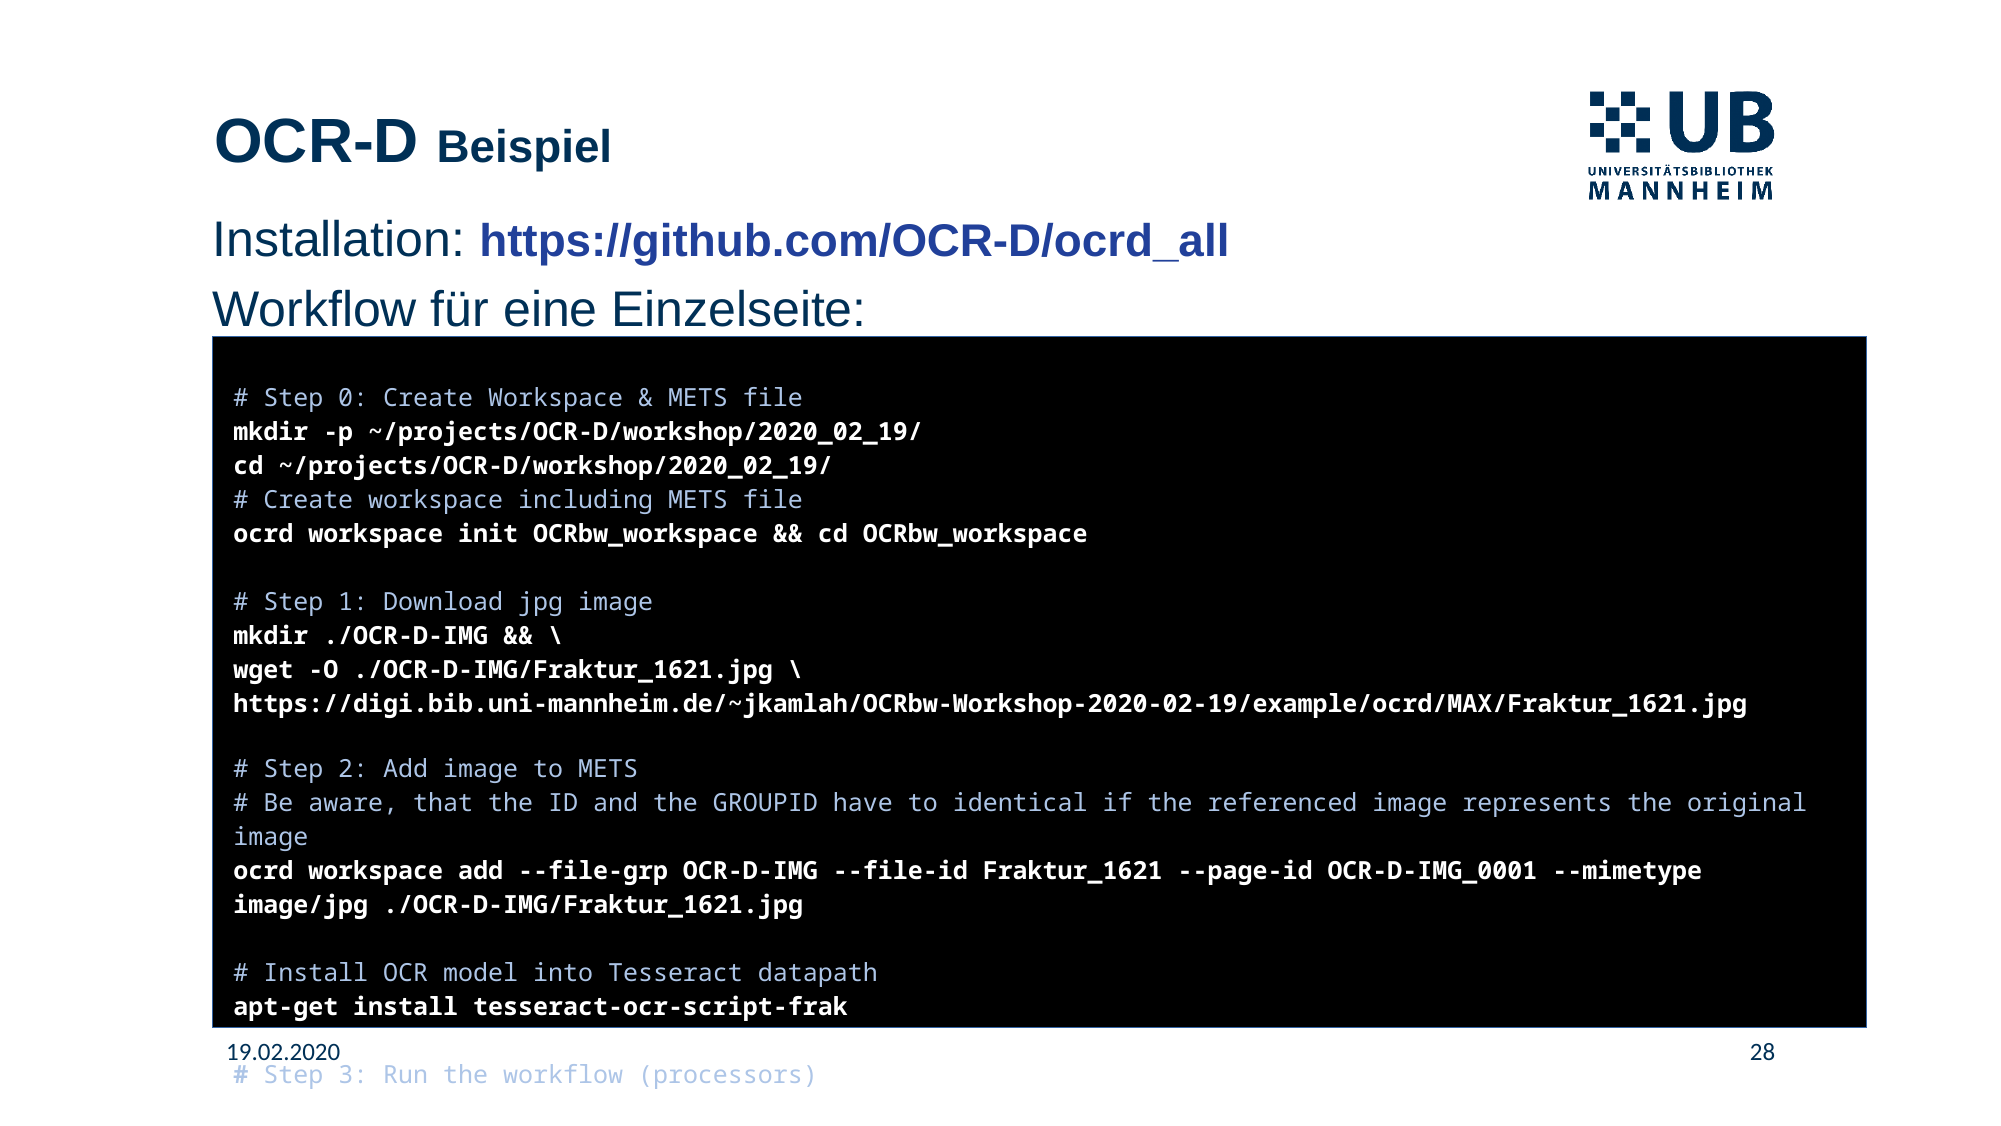

# OCR-D Beispiel
Installation: https://github.com/OCR-D/ocrd_all
Workflow für eine Einzelseite:
# Step 0: Create Workspace & METS file
mkdir -p ~/projects/OCR-D/workshop/2020_02_19/
cd ~/projects/OCR-D/workshop/2020_02_19/
# Create workspace including METS file
ocrd workspace init OCRbw_workspace && cd OCRbw_workspace
# Step 1: Download jpg image
mkdir ./OCR-D-IMG && \
wget -O ./OCR-D-IMG/Fraktur_1621.jpg \
https://digi.bib.uni-mannheim.de/~jkamlah/OCRbw-Workshop-2020-02-19/example/ocrd/MAX/Fraktur_1621.jpg
# Step 2: Add image to METS
# Be aware, that the ID and the GROUPID have to identical if the referenced image represents the original image
ocrd workspace add --file-grp OCR-D-IMG --file-id Fraktur_1621 --page-id OCR-D-IMG_0001 --mimetype image/jpg ./OCR-D-IMG/Fraktur_1621.jpg
# Install OCR model into Tesseract datapath
apt-get install tesseract-ocr-script-frak
# Step 3: Run the workflow (processors)
ocrd process \
 'tesserocr-segment-region -I OCR-D-IMG -O OCR-D-SEG-BLOCK' \
 'tesserocr-segment-line -I OCR-D-SEG-BLOCK -O OCR-D-SEG-LINE' \
 'tesserocr-recognize -I OCR-D-SEG-LINE -O OCR-D-OCR-TESSEROCR -p {\"model\":\"frk\",\"textequiv_level\": \"word\"}'
19.02.2020